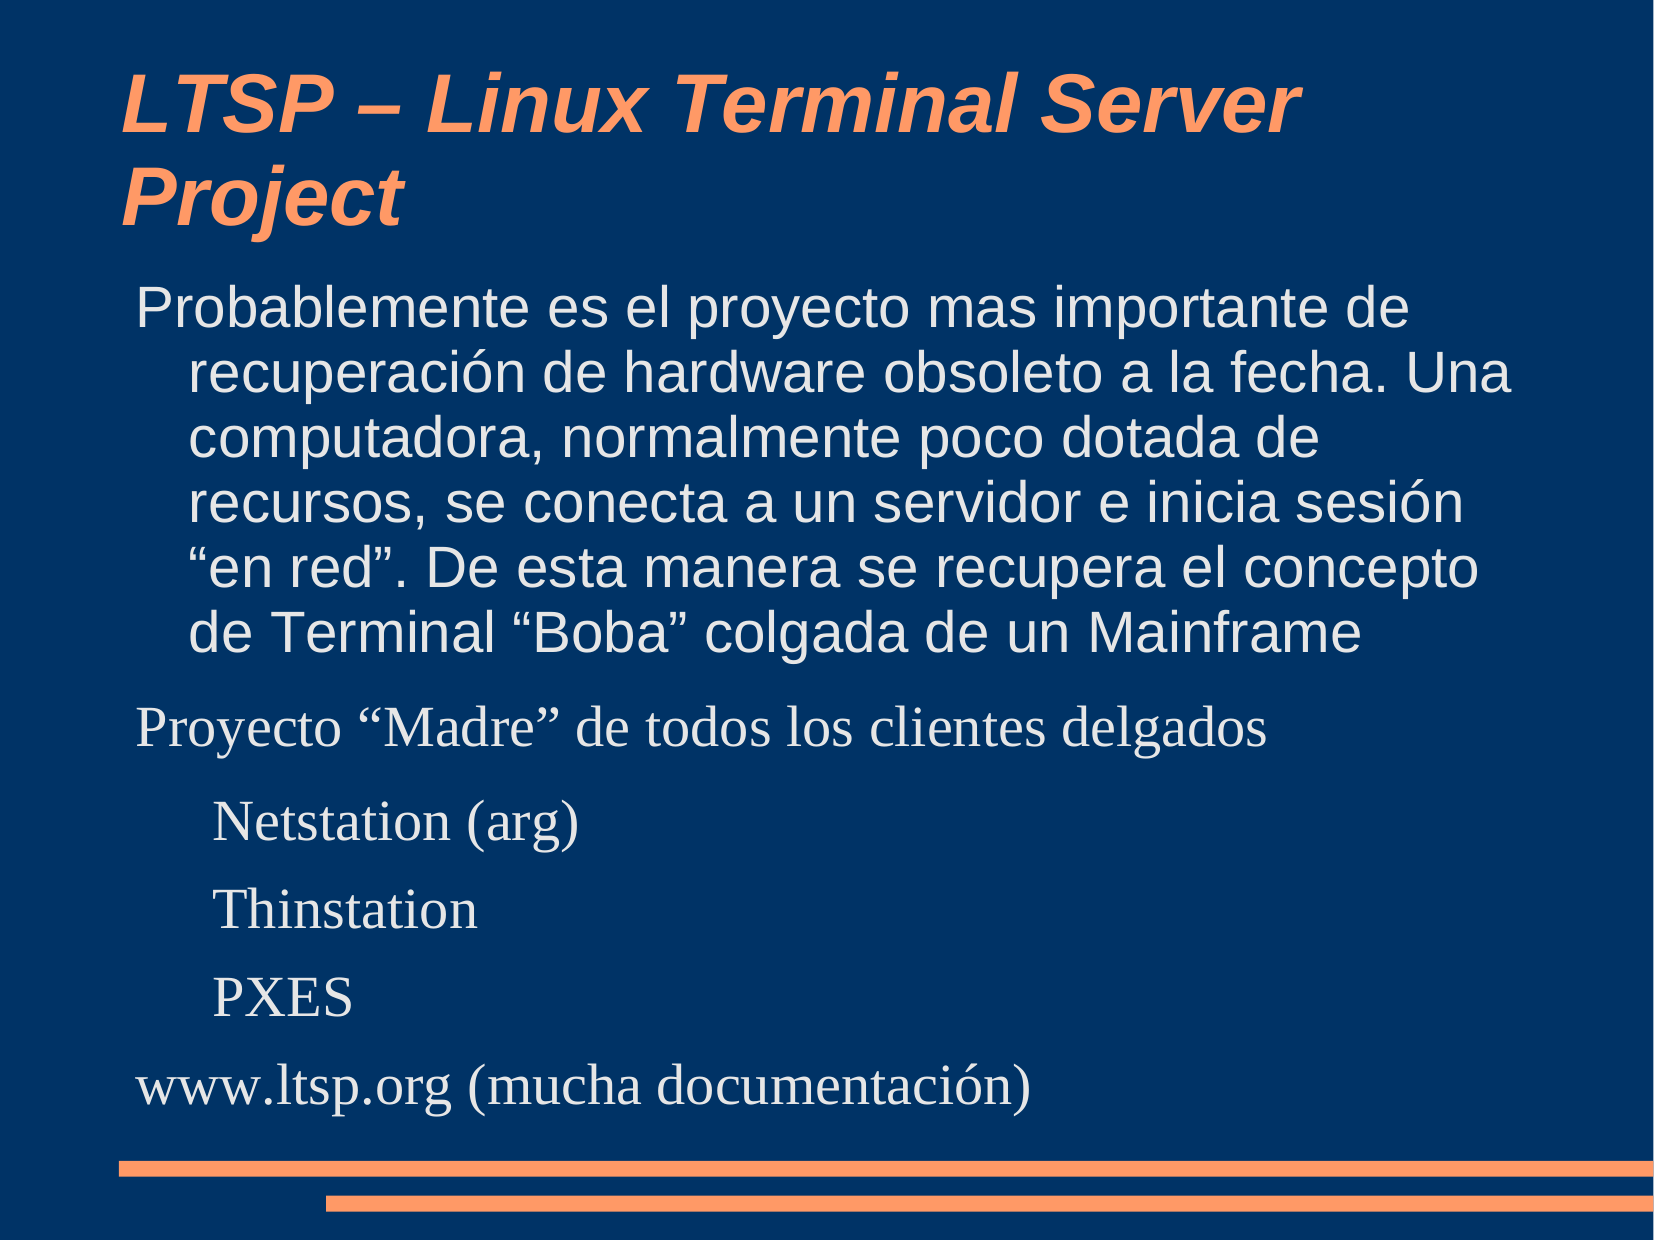

# LTSP – Linux Terminal Server Project
Probablemente es el proyecto mas importante de recuperación de hardware obsoleto a la fecha. Una computadora, normalmente poco dotada de recursos, se conecta a un servidor e inicia sesión “en red”. De esta manera se recupera el concepto de Terminal “Boba” colgada de un Mainframe
Proyecto “Madre” de todos los clientes delgados
Netstation (arg)
Thinstation
PXES
www.ltsp.org (mucha documentación)